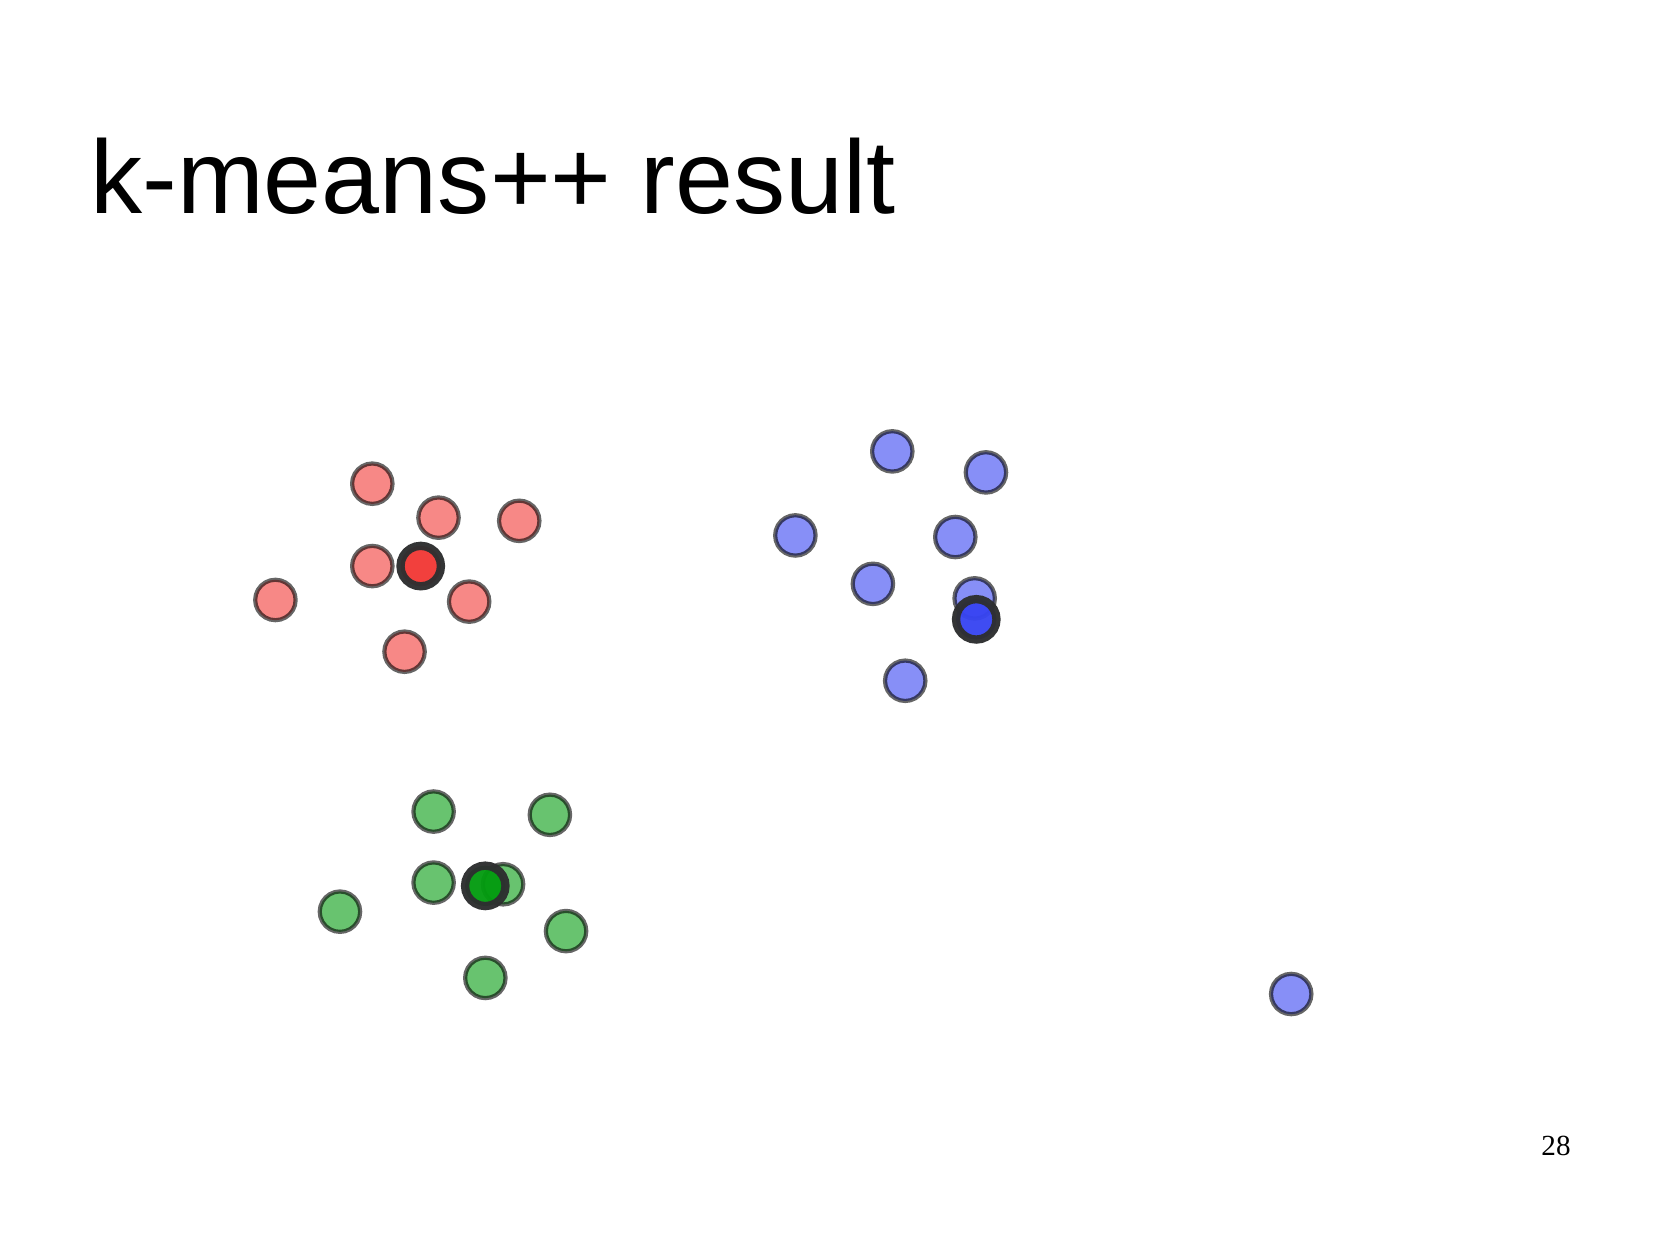

k-means++ result
Boston University Slideshow Title Goes Here
28